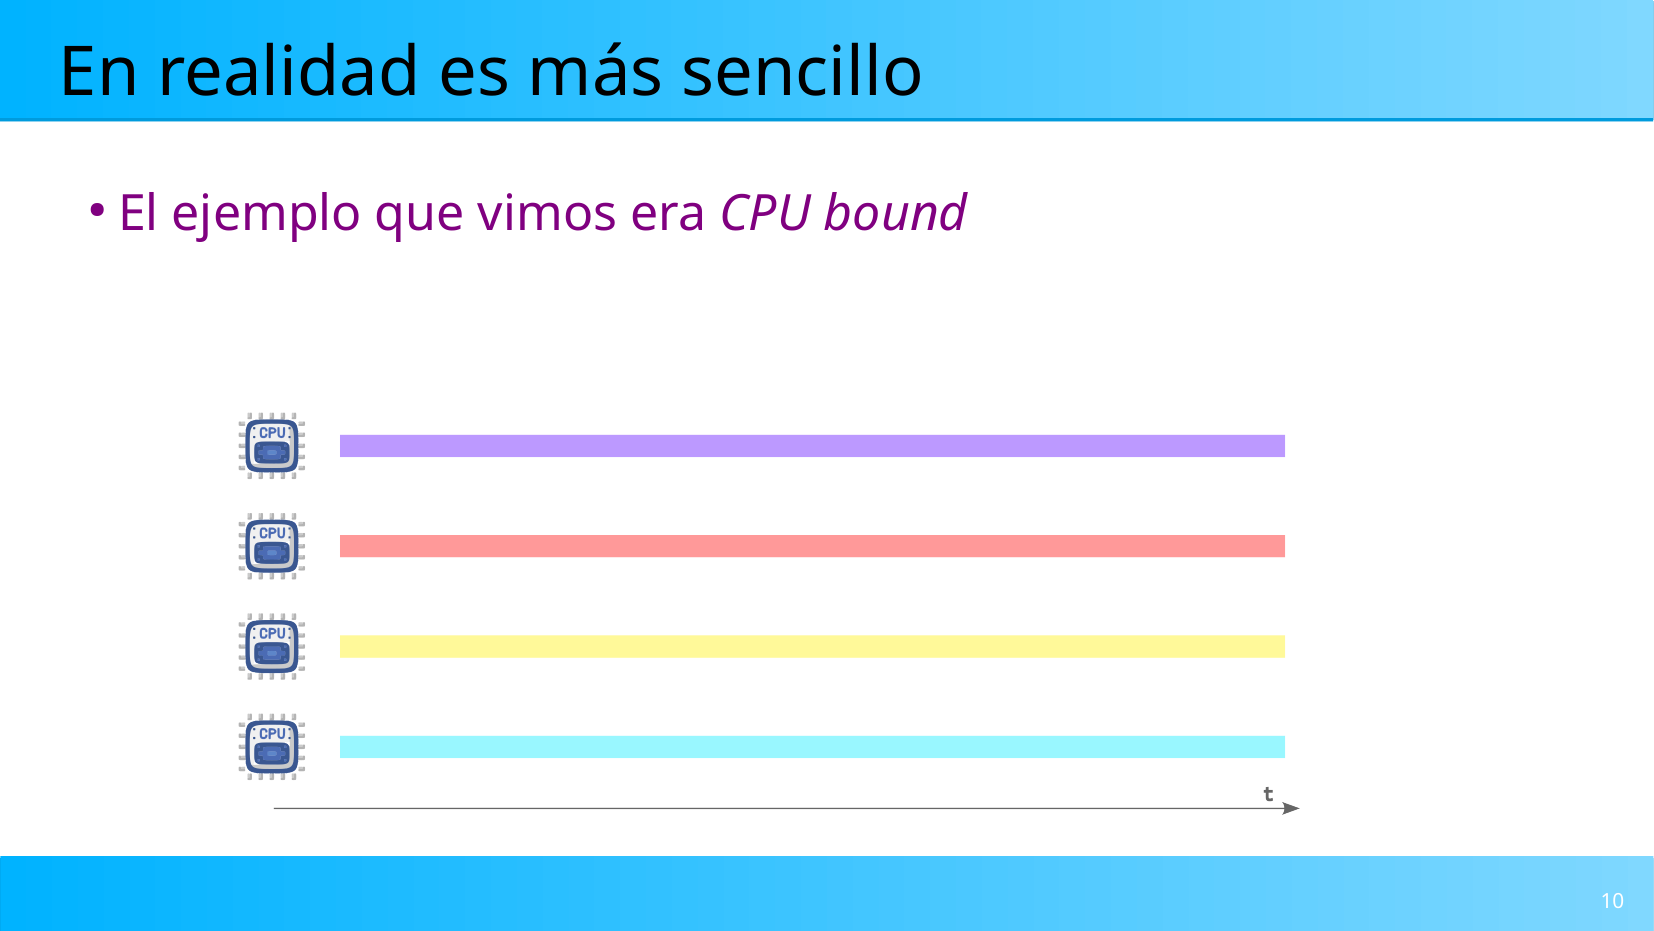

# En realidad es más sencillo
El ejemplo que vimos era CPU bound
10